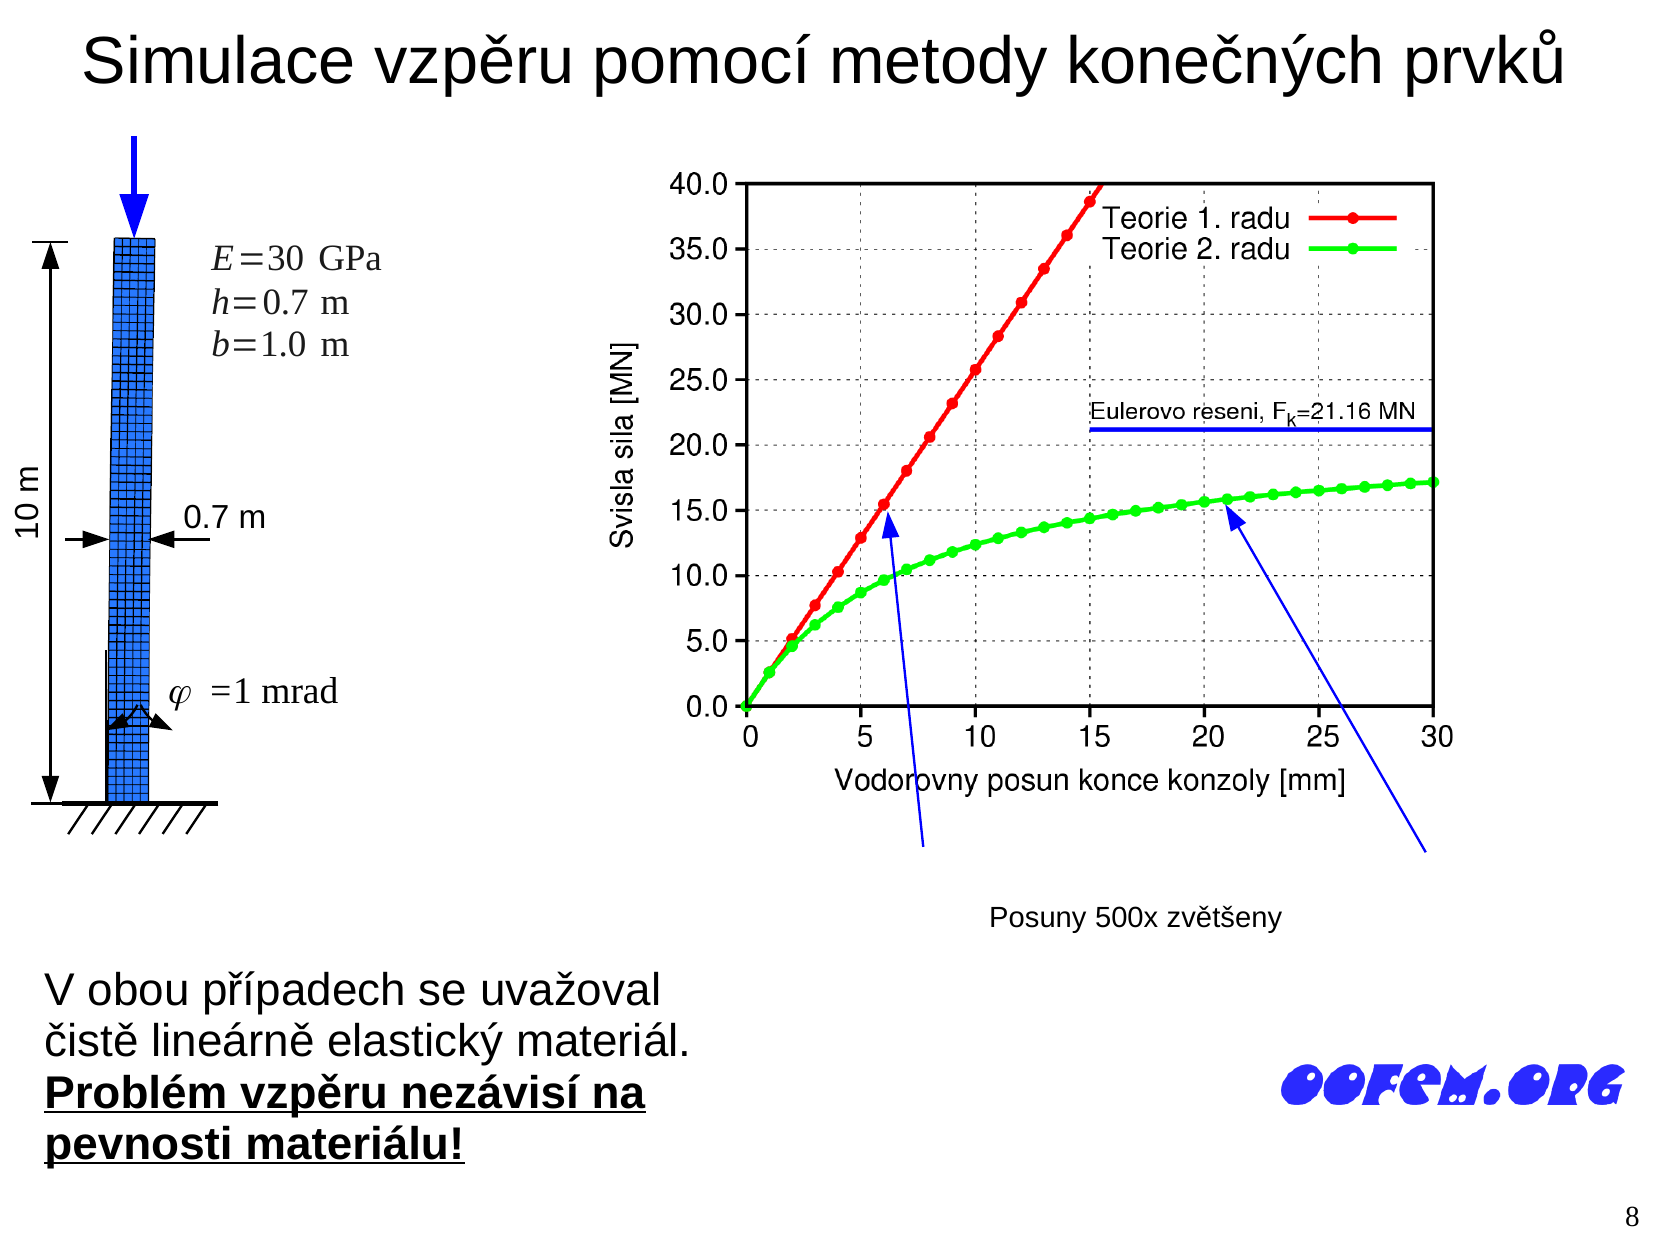

# Simulace vzpěru pomocí metody konečných prvků
10 m
0.7 m
j =1 mrad
Posuny 500x zvětšeny
V obou případech se uvažoval čistě lineárně elastický materiál. Problém vzpěru nezávisí na pevnosti materiálu!
8